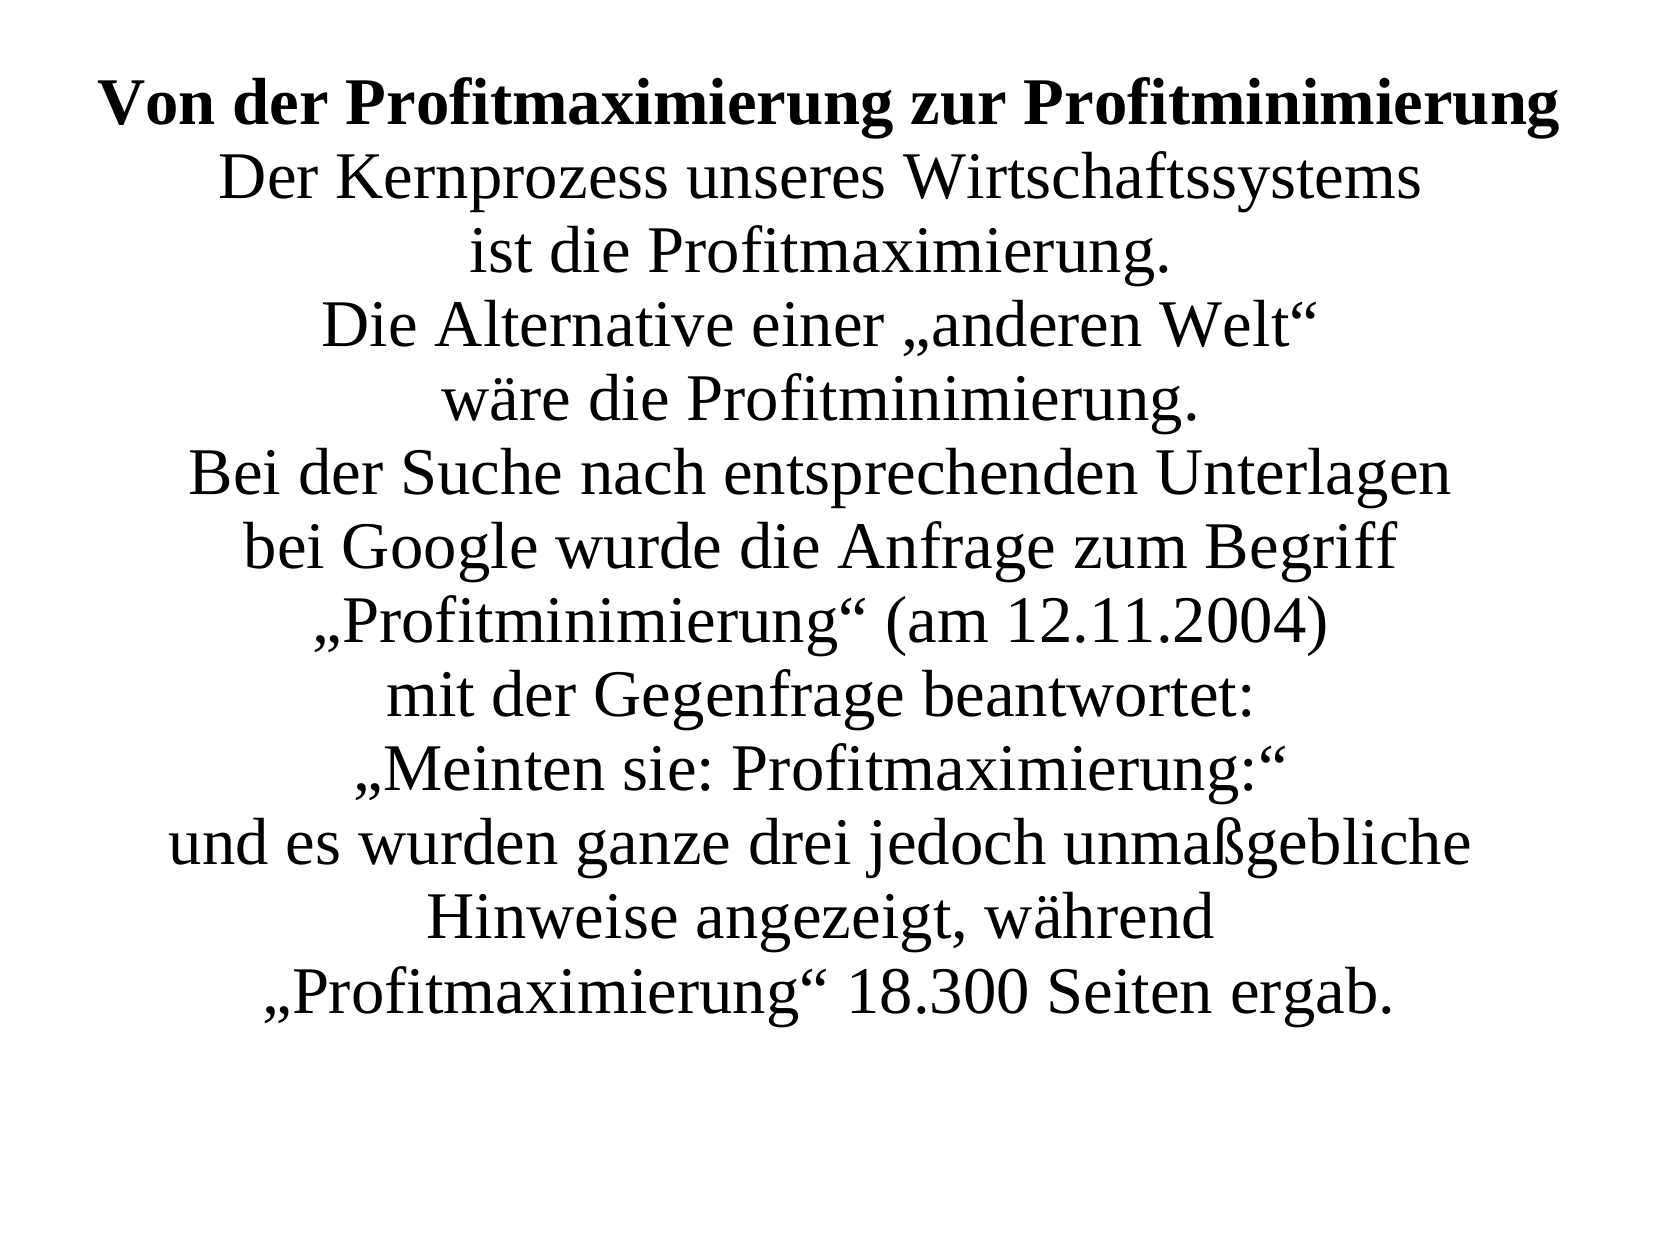

Von der Profitmaximierung zur Profitminimierung
Der Kernprozess unseres Wirtschaftssystems
ist die Profitmaximierung.
Die Alternative einer „anderen Welt“
wäre die Profitminimierung.
Bei der Suche nach entsprechenden Unterlagen
bei Google wurde die Anfrage zum Begriff
„Profitminimierung“ (am 12.11.2004)
mit der Gegenfrage beantwortet:
„Meinten sie: Profitmaximierung:“
und es wurden ganze drei jedoch unmaßgebliche
Hinweise angezeigt, während
„Profitmaximierung“ 18.300 Seiten ergab.